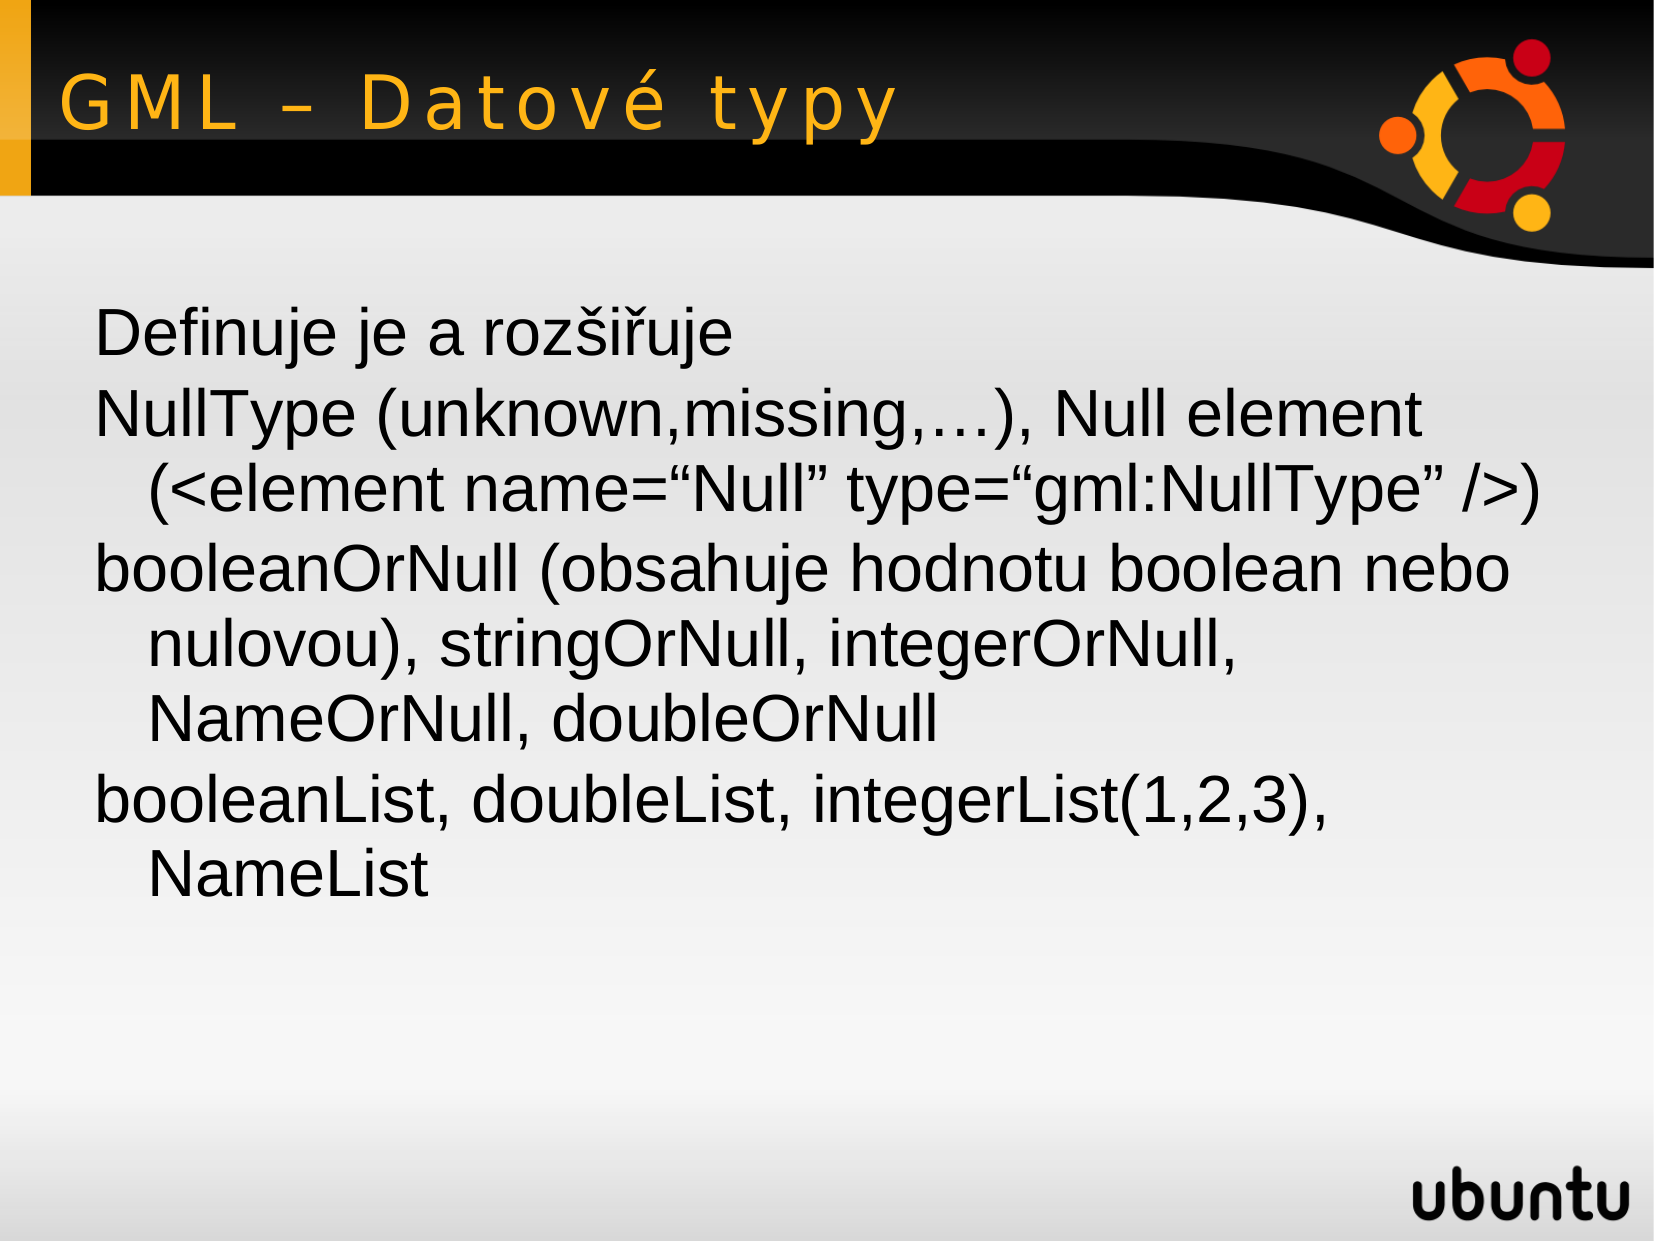

# GML – Datové typy
Definuje je a rozšiřuje
NullType (unknown,missing,…), Null element (<element name=“Null” type=“gml:NullType” />)
booleanOrNull (obsahuje hodnotu boolean nebo nulovou), stringOrNull, integerOrNull, NameOrNull, doubleOrNull
booleanList, doubleList, integerList(1,2,3), NameList